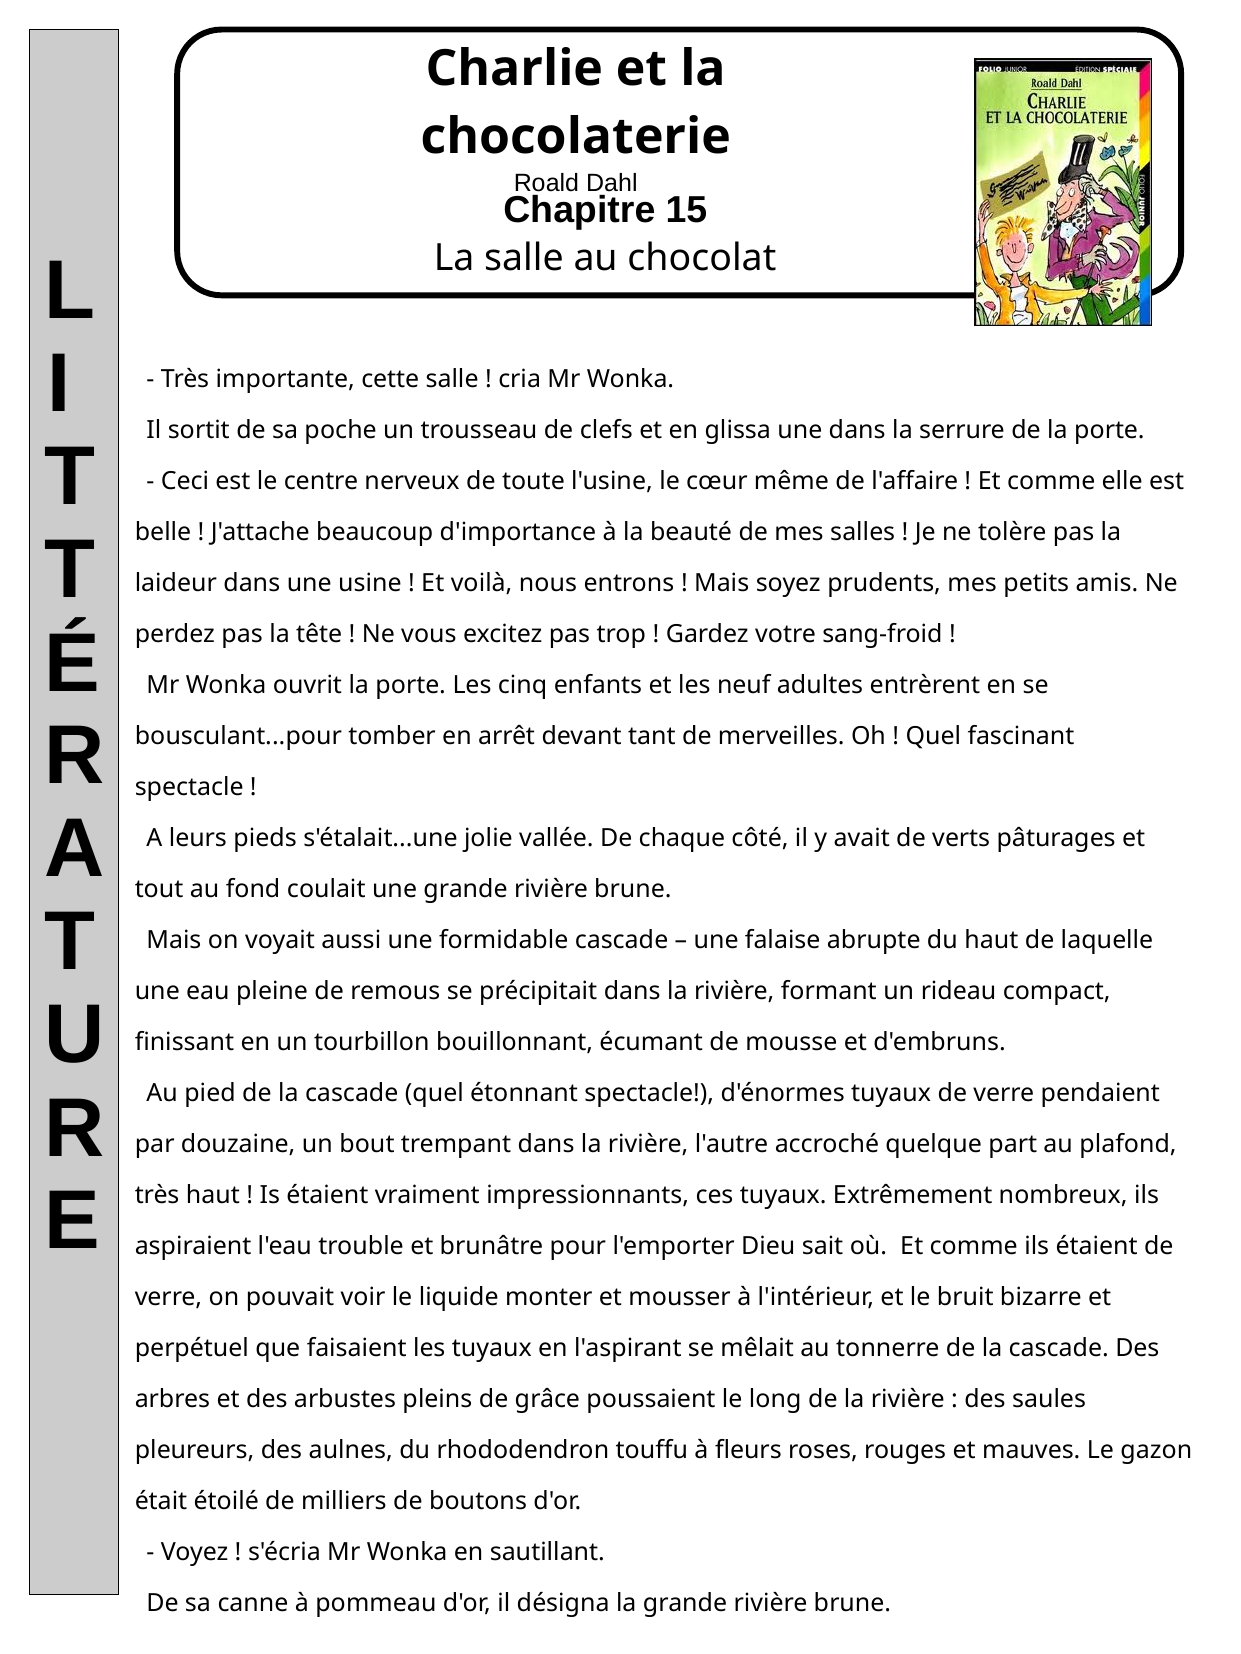

Charlie et la chocolaterie
Roald Dahl
Chapitre 15
La salle au chocolat
LITTÉRATURE
- Très importante, cette salle ! cria Mr Wonka.
Il sortit de sa poche un trousseau de clefs et en glissa une dans la serrure de la porte.
- Ceci est le centre nerveux de toute l'usine, le cœur même de l'affaire ! Et comme elle est belle ! J'attache beaucoup d'importance à la beauté de mes salles ! Je ne tolère pas la laideur dans une usine ! Et voilà, nous entrons ! Mais soyez prudents, mes petits amis. Ne perdez pas la tête ! Ne vous excitez pas trop ! Gardez votre sang-froid !
Mr Wonka ouvrit la porte. Les cinq enfants et les neuf adultes entrèrent en se bousculant...pour tomber en arrêt devant tant de merveilles. Oh ! Quel fascinant spectacle !
A leurs pieds s'étalait...une jolie vallée. De chaque côté, il y avait de verts pâturages et tout au fond coulait une grande rivière brune.
Mais on voyait aussi une formidable cascade – une falaise abrupte du haut de laquelle une eau pleine de remous se précipitait dans la rivière, formant un rideau compact, finissant en un tourbillon bouillonnant, écumant de mousse et d'embruns.
Au pied de la cascade (quel étonnant spectacle!), d'énormes tuyaux de verre pendaient par douzaine, un bout trempant dans la rivière, l'autre accroché quelque part au plafond, très haut ! Is étaient vraiment impressionnants, ces tuyaux. Extrêmement nombreux, ils aspiraient l'eau trouble et brunâtre pour l'emporter Dieu sait où. Et comme ils étaient de verre, on pouvait voir le liquide monter et mousser à l'intérieur, et le bruit bizarre et perpétuel que faisaient les tuyaux en l'aspirant se mêlait au tonnerre de la cascade. Des arbres et des arbustes pleins de grâce poussaient le long de la rivière : des saules pleureurs, des aulnes, du rhododendron touffu à fleurs roses, rouges et mauves. Le gazon était étoilé de milliers de boutons d'or.
- Voyez ! s'écria Mr Wonka en sautillant.
De sa canne à pommeau d'or, il désigna la grande rivière brune.